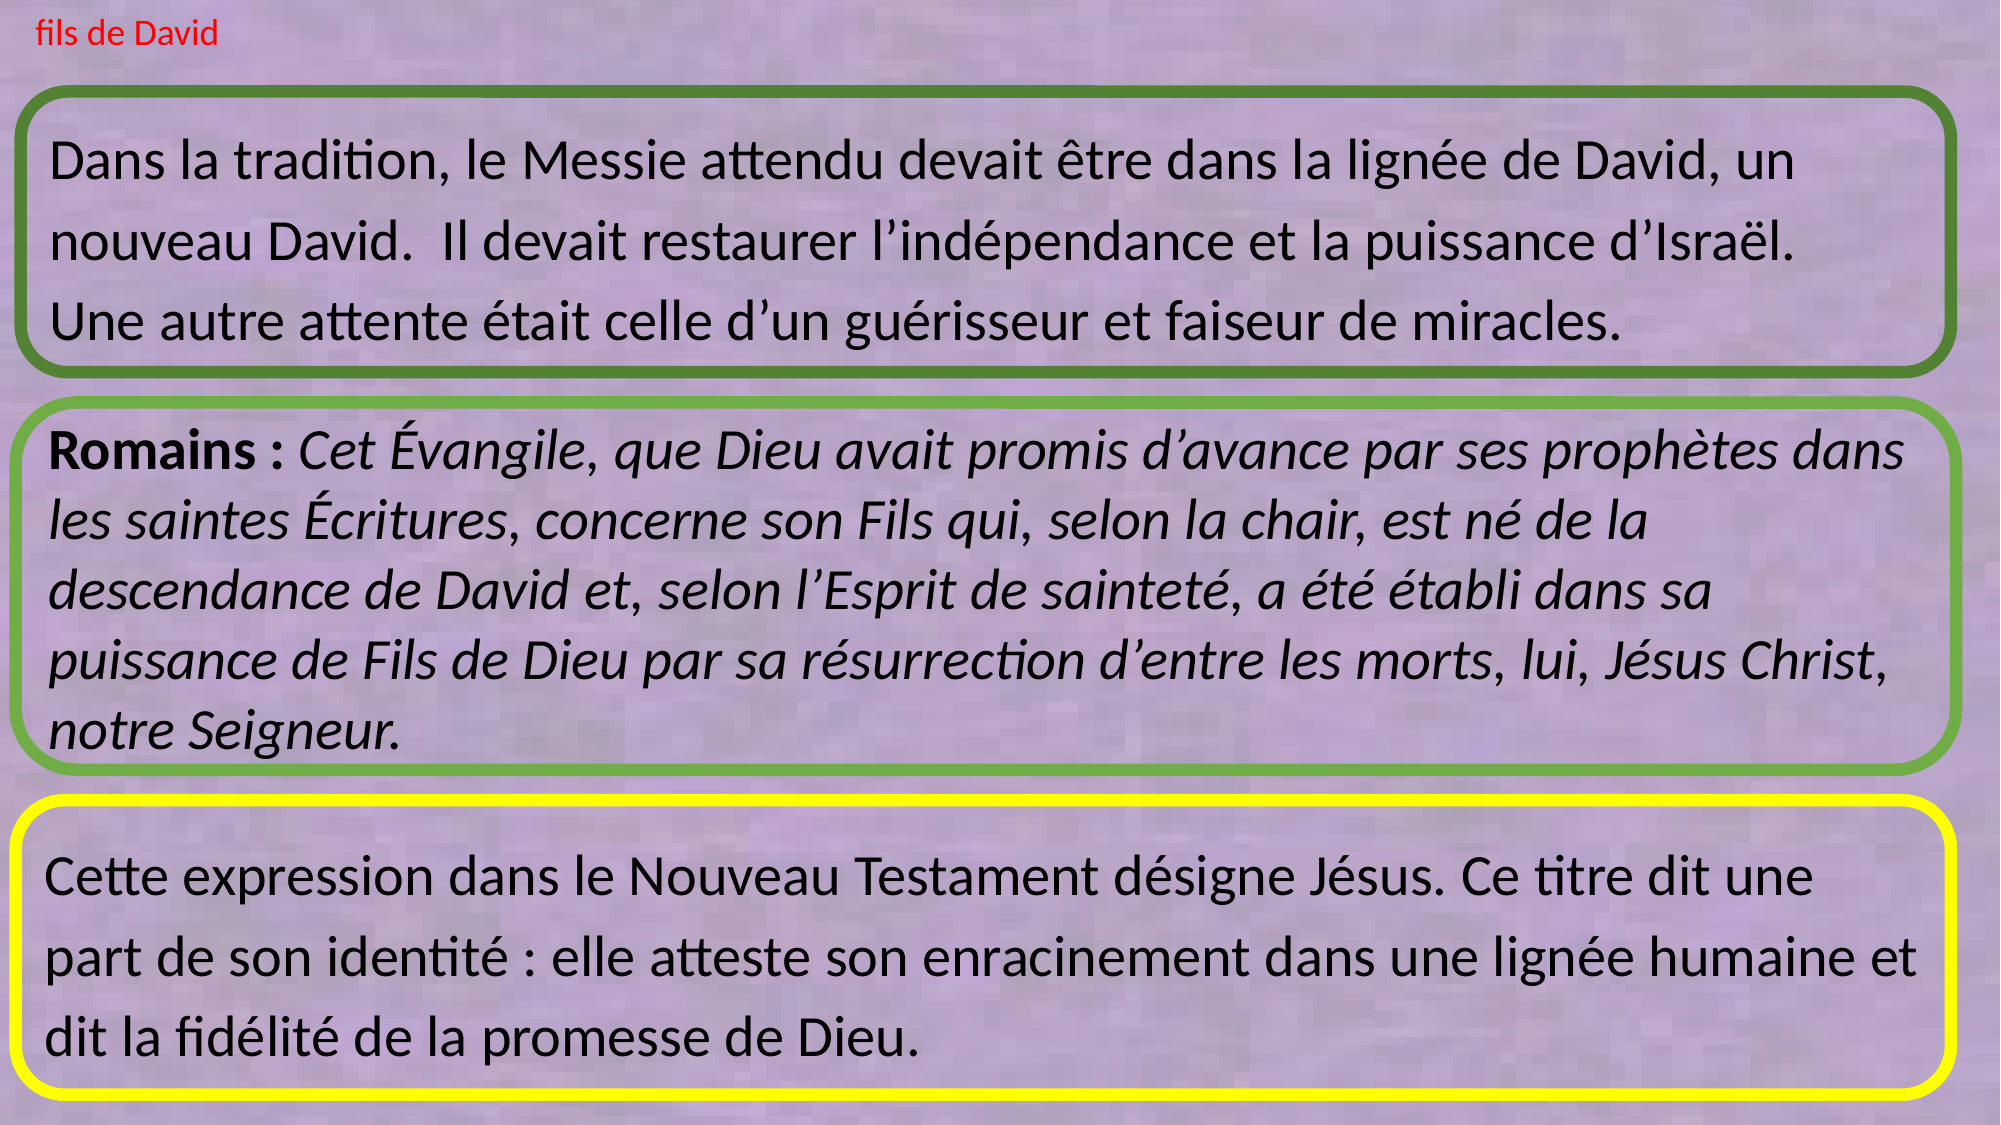

fils de David
Dans la tradition, le Messie attendu devait être dans la lignée de David, un nouveau David. Il devait restaurer l’indépendance et la puissance d’Israël.
Une autre attente était celle d’un guérisseur et faiseur de miracles.
Romains : Cet Évangile, que Dieu avait promis d’avance par ses prophètes dans les saintes Écritures, concerne son Fils qui, selon la chair, est né de la descendance de David et, selon l’Esprit de sainteté, a été établi dans sa puissance de Fils de Dieu par sa résurrection d’entre les morts, lui, Jésus Christ, notre Seigneur.
Cette expression dans le Nouveau Testament désigne Jésus. Ce titre dit une part de son identité : elle atteste son enracinement dans une lignée humaine et dit la fidélité de la promesse de Dieu.